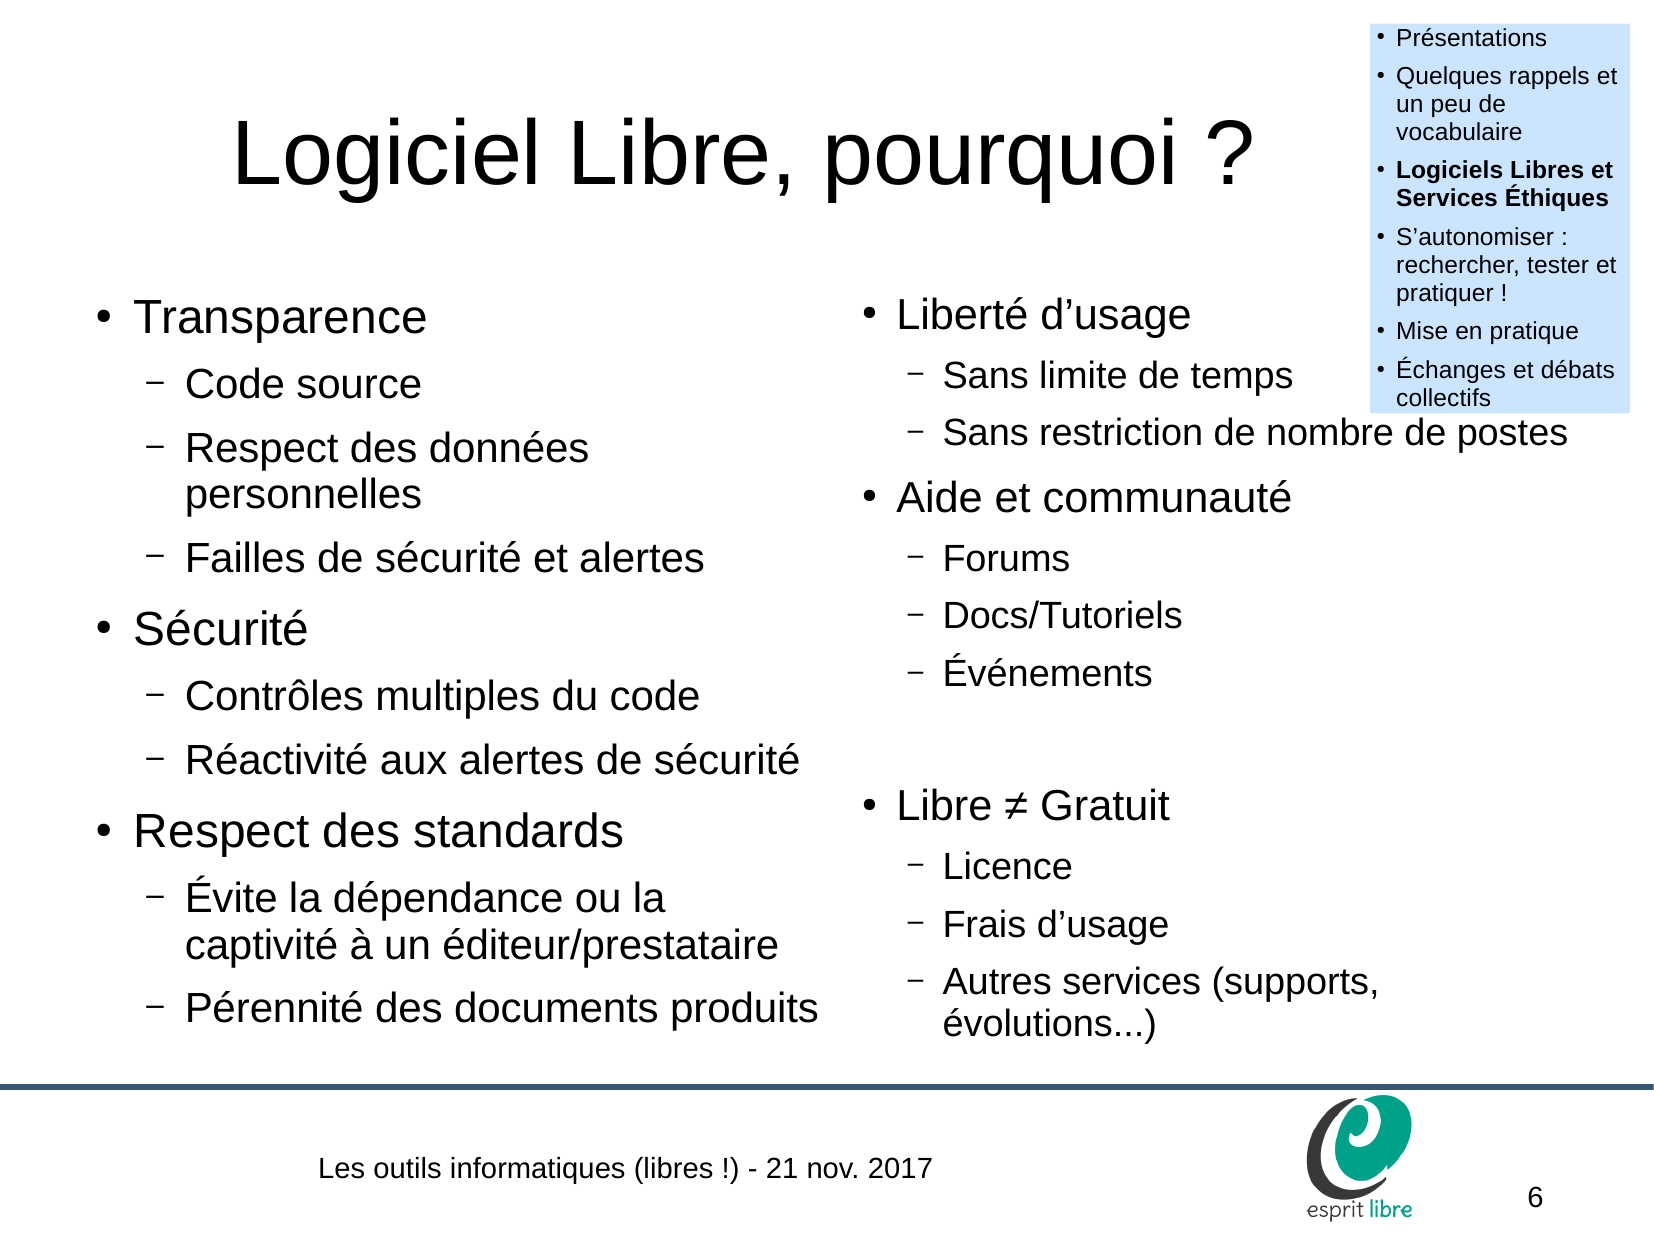

Présentations
Quelques rappels et un peu de vocabulaire
Logiciels Libres et Services Éthiques
S’autonomiser : rechercher, tester et pratiquer !
Mise en pratique
Échanges et débats collectifs
Logiciel Libre, pourquoi ?
# Transparence
Code source
Respect des données personnelles
Failles de sécurité et alertes
Sécurité
Contrôles multiples du code
Réactivité aux alertes de sécurité
Respect des standards
Évite la dépendance ou la captivité à un éditeur/prestataire
Pérennité des documents produits
Liberté d’usage
Sans limite de temps
Sans restriction de nombre de postes
Aide et communauté
Forums
Docs/Tutoriels
Événements
Libre ≠ Gratuit
Licence
Frais d’usage
Autres services (supports, évolutions...)
Les outils informatiques (libres !) - 21 nov. 2017